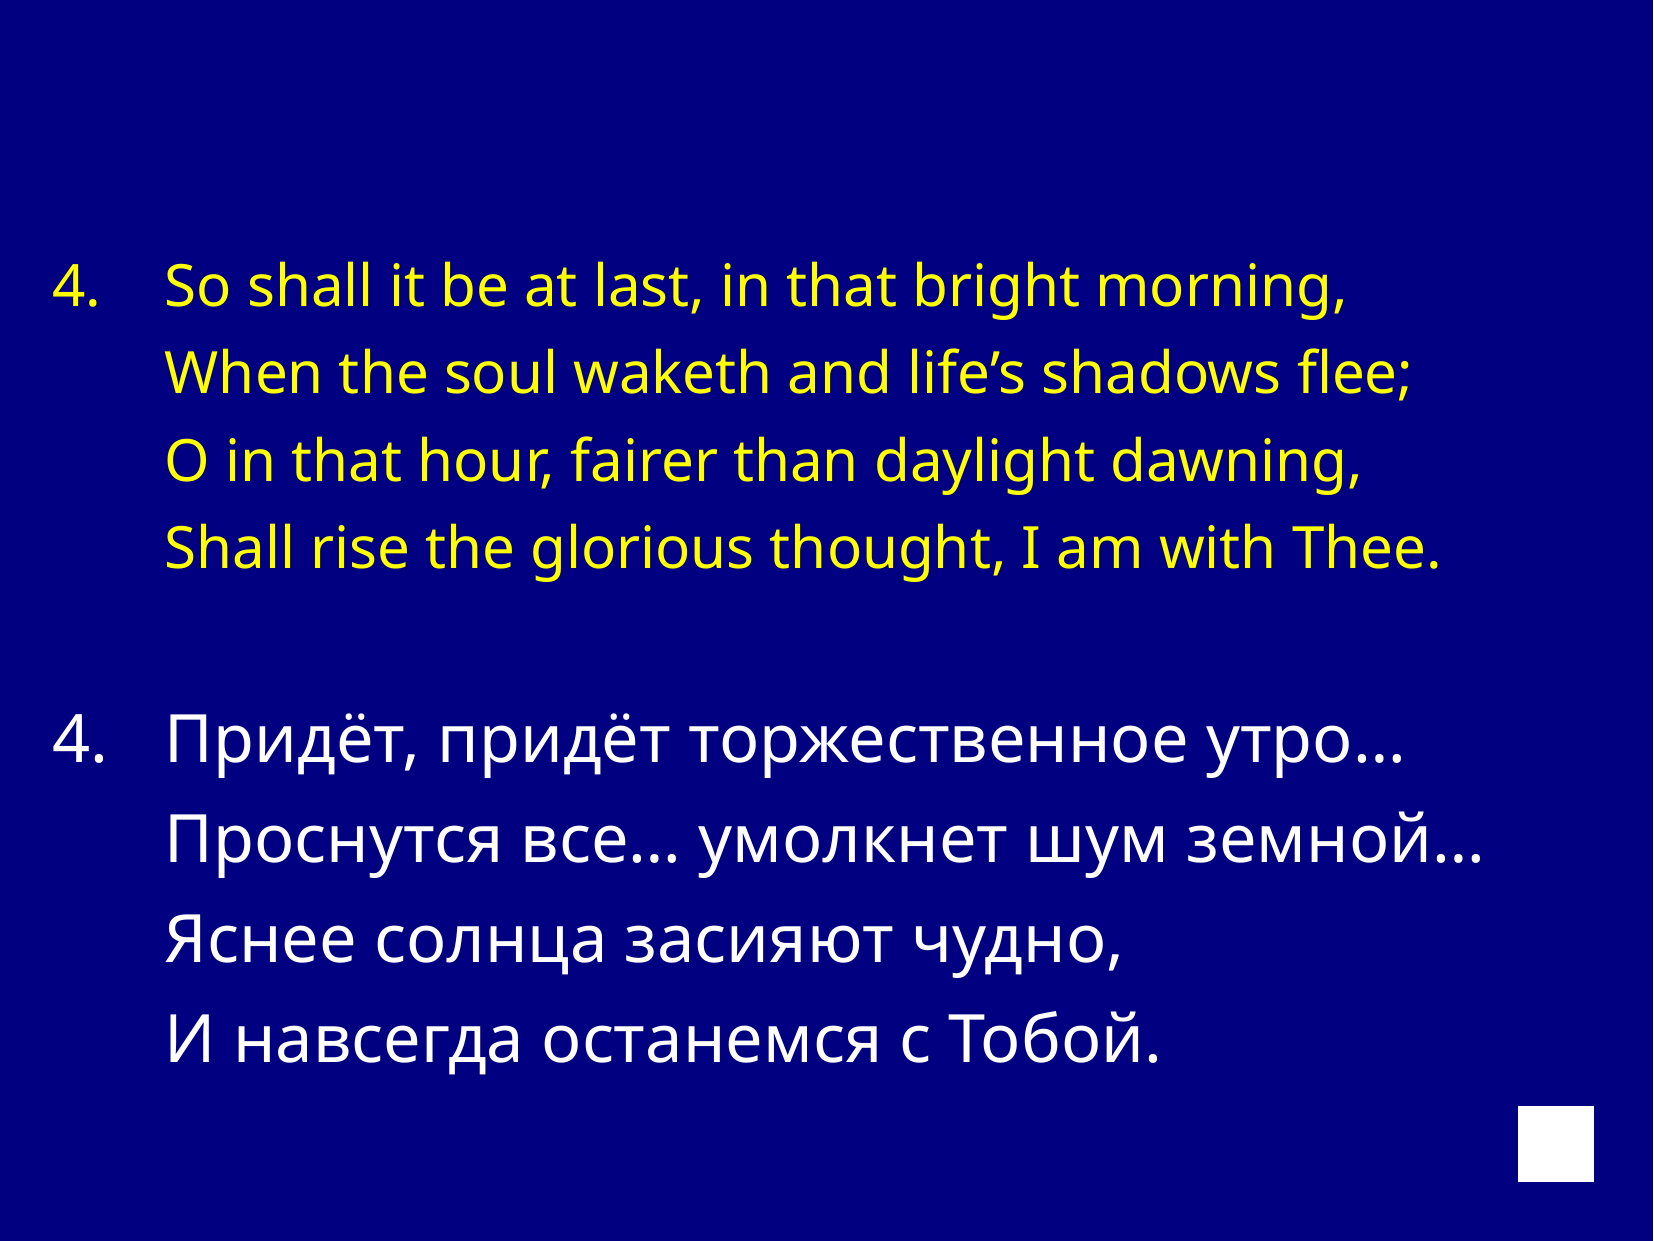

4.	So shall it be at last, in that bright morning,
	When the soul waketh and life’s shadows flee;
	O in that hour, fairer than daylight dawning,
	Shall rise the glorious thought, I am with Thee.
4.	Придёт, придёт торжественное утро…
	Проснутся все… умолкнет шум земной…
	Яснее солнца засияют чудно,
	И навсегда останемся с Тобой.